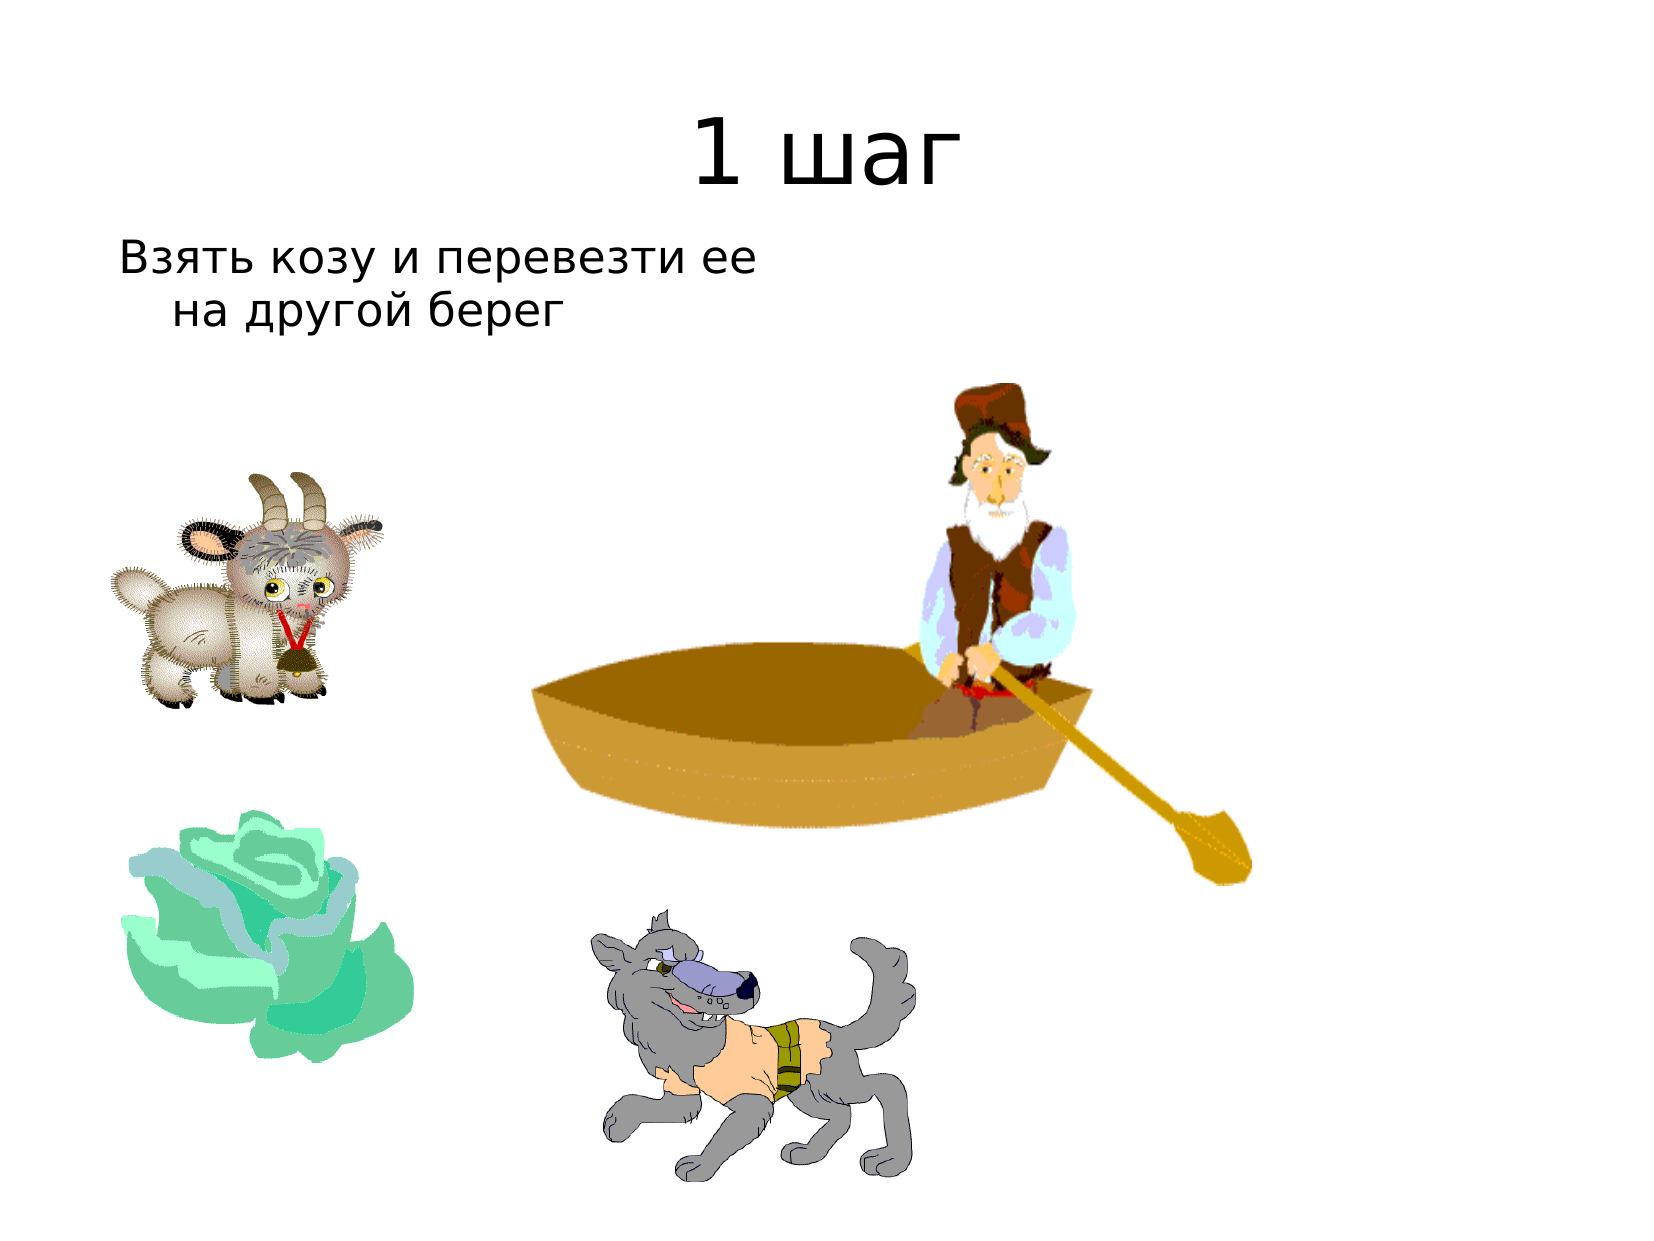

# 1 шаг
Взять козу и перевезти ее на другой берег